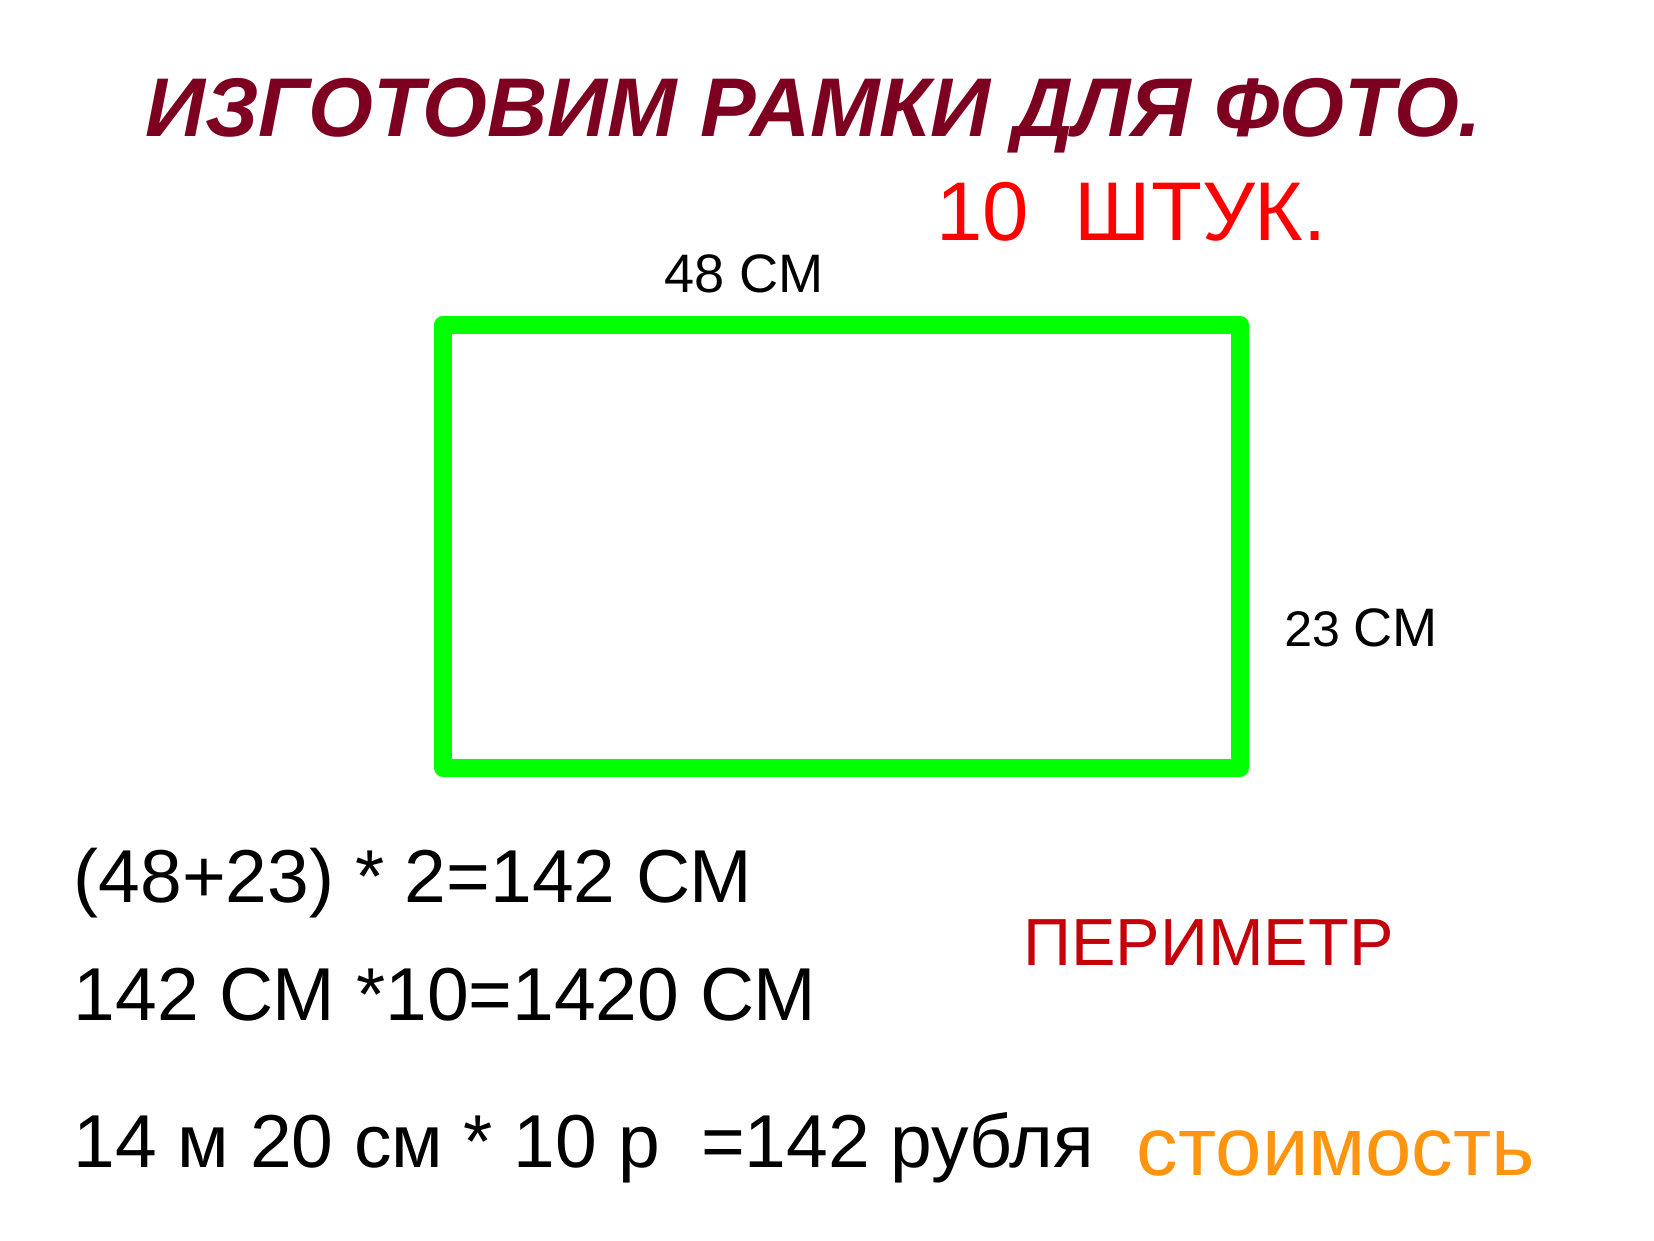

ИЗГОТОВИМ РАМКИ ДЛЯ ФОТО.
10 ШТУК.
48 СМ
23 СМ
(48+23) * 2=142 СМ
ПЕРИМЕТР
142 СМ *10=1420 СМ
14 м 20 см * 10 р =142 рубля
стоимость